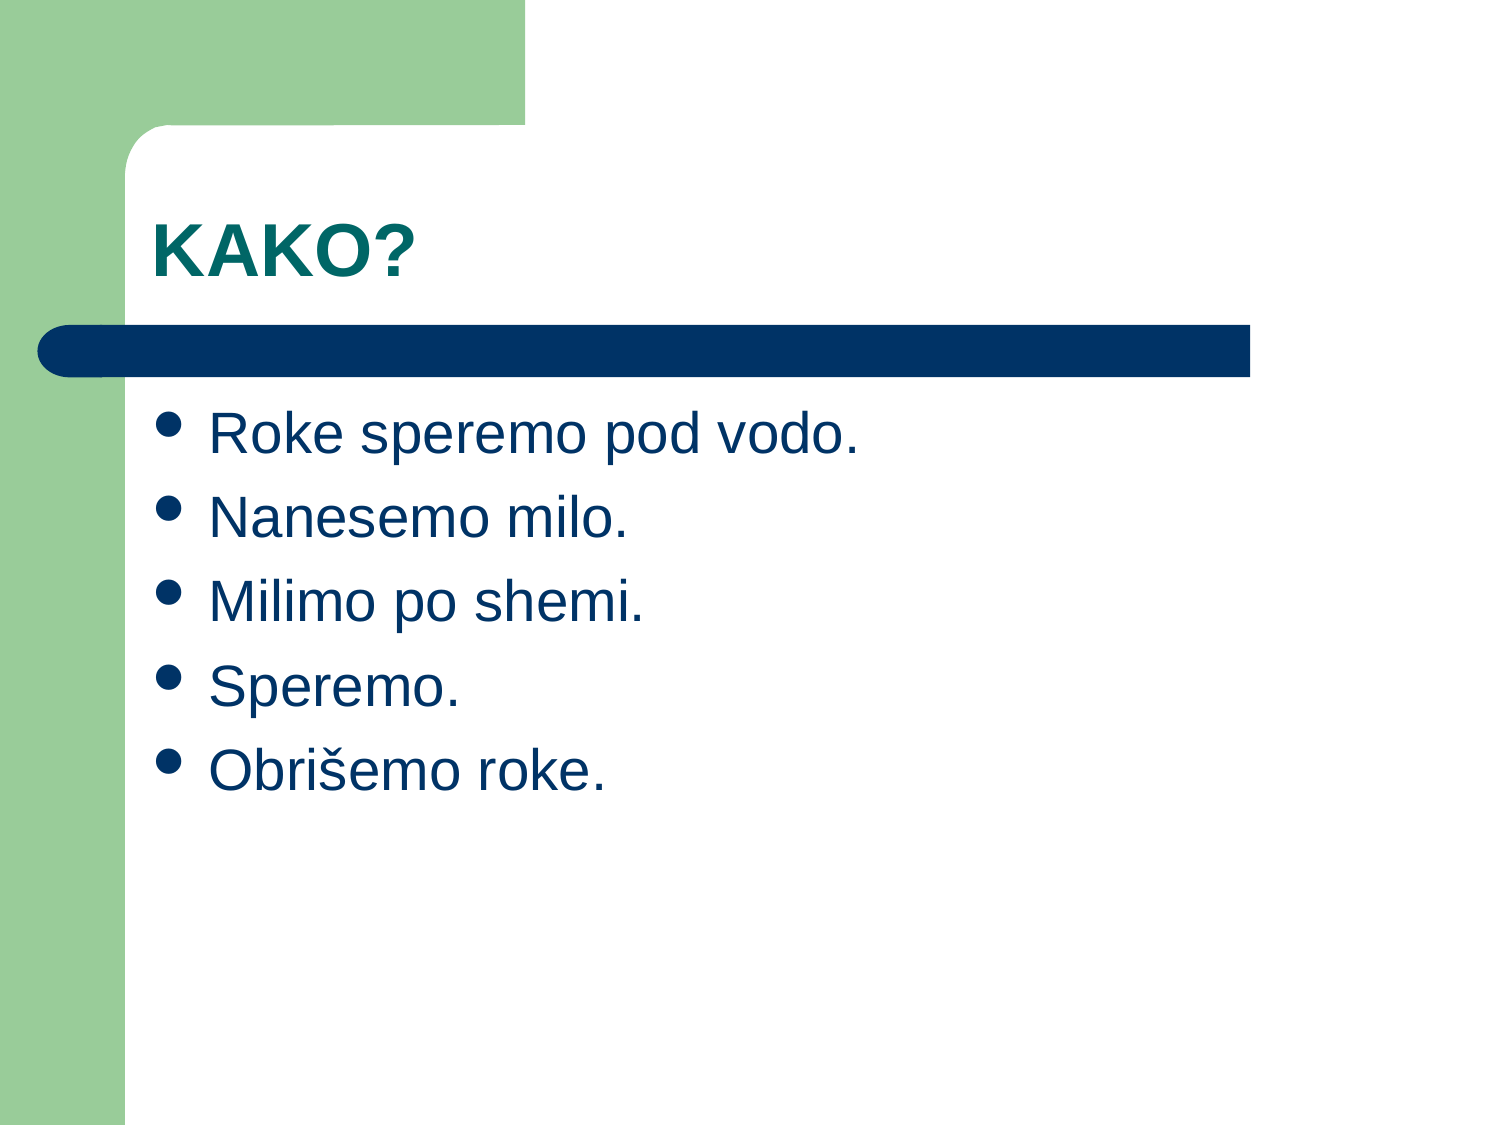

# KAKO?
Roke speremo pod vodo.
Nanesemo milo.
Milimo po shemi.
Speremo.
Obrišemo roke.